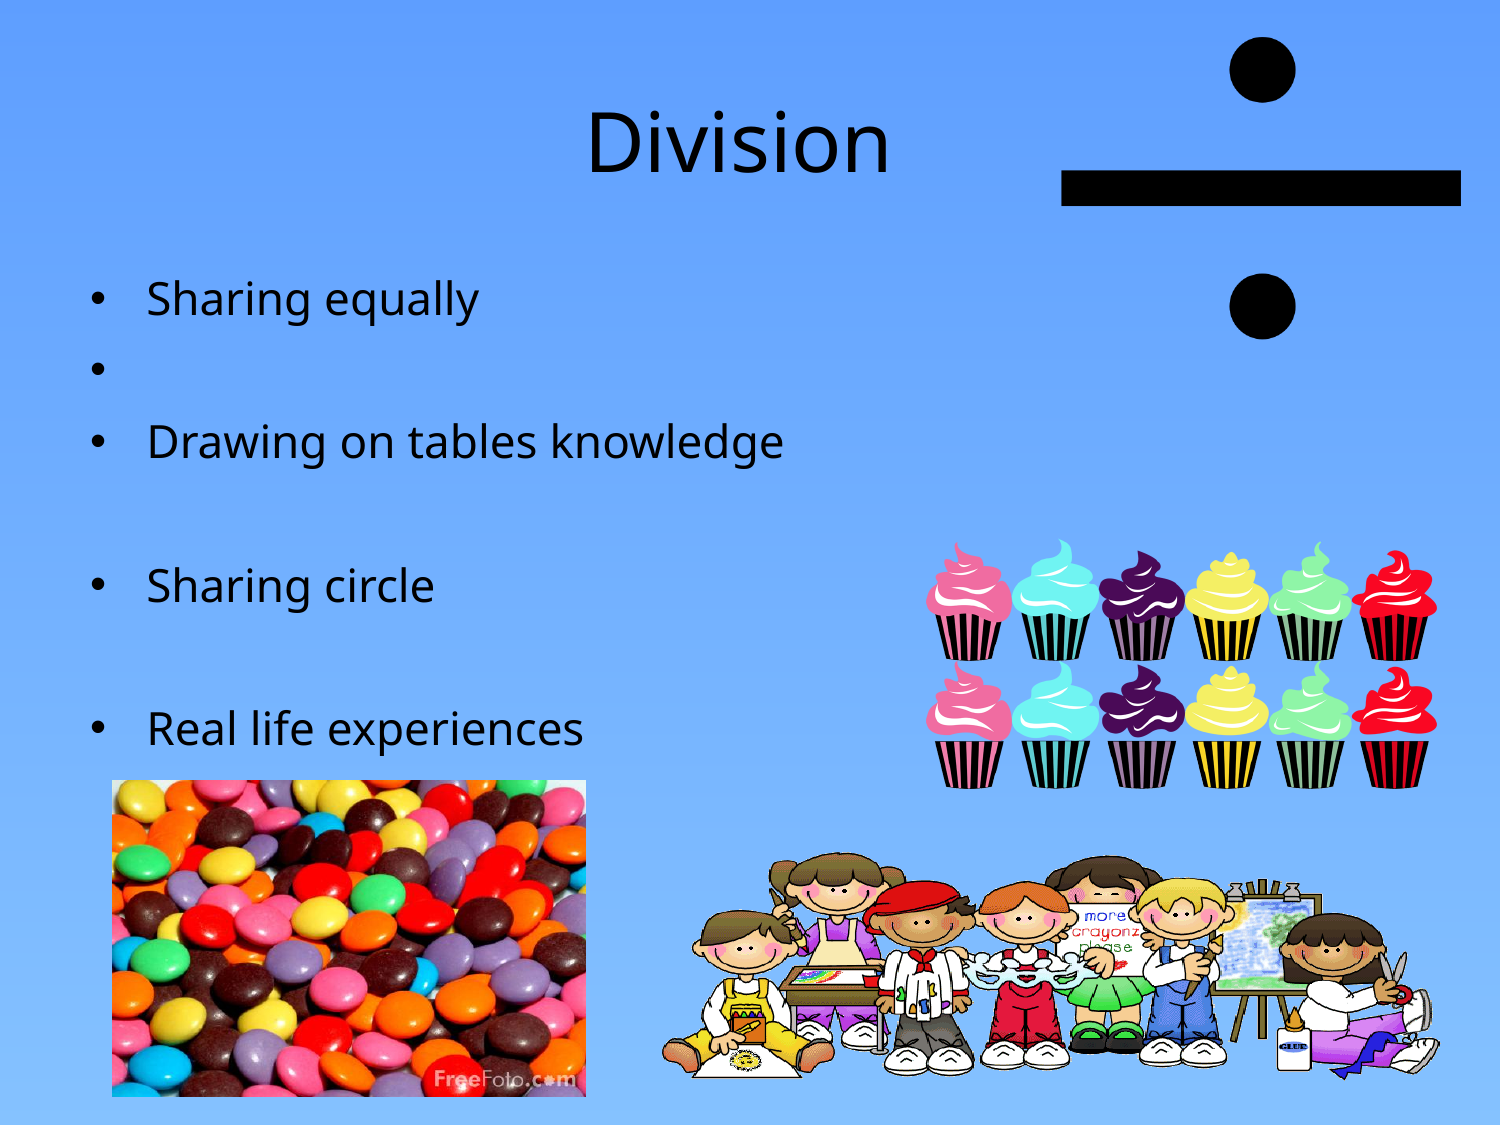

# Division
Sharing equally
Drawing on tables knowledge
Sharing circle
Real life experiences